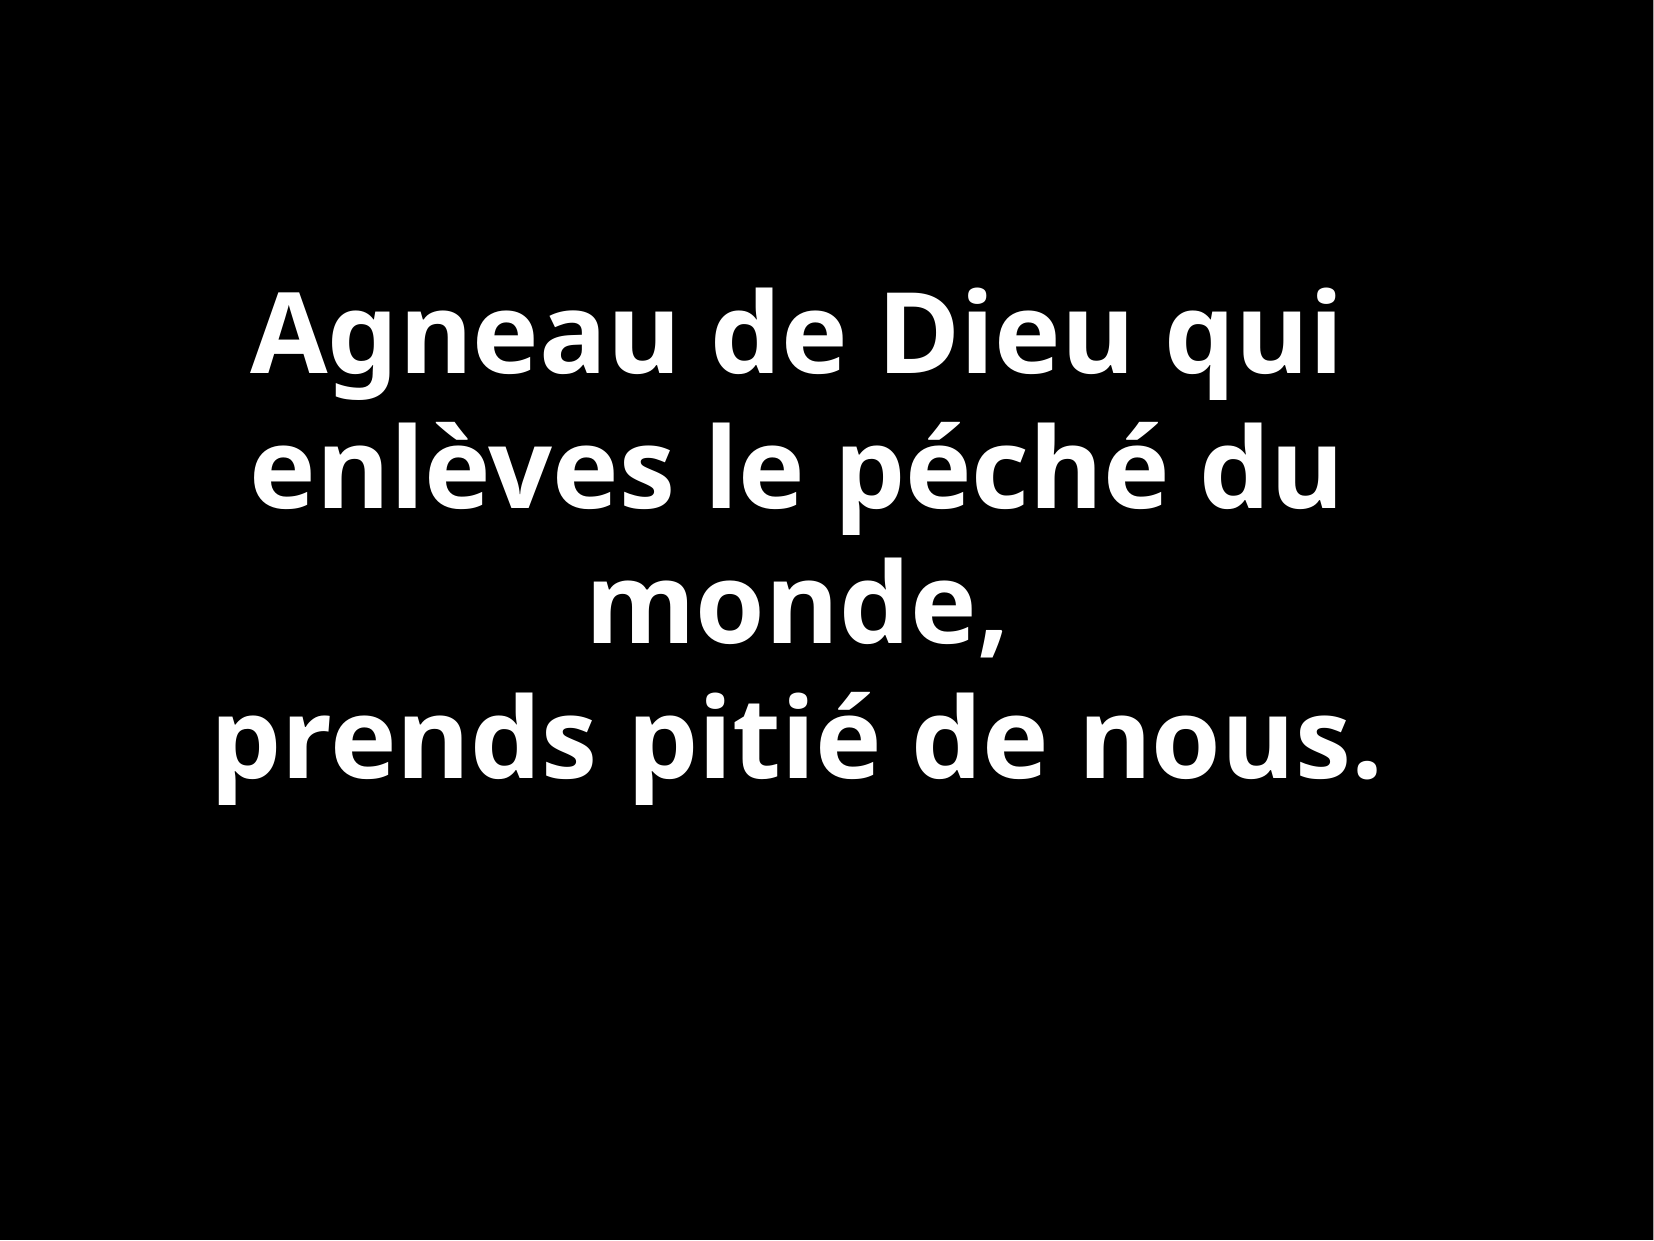

Agneau de Dieu qui enlèves le péché du monde,
prends pitié de nous.